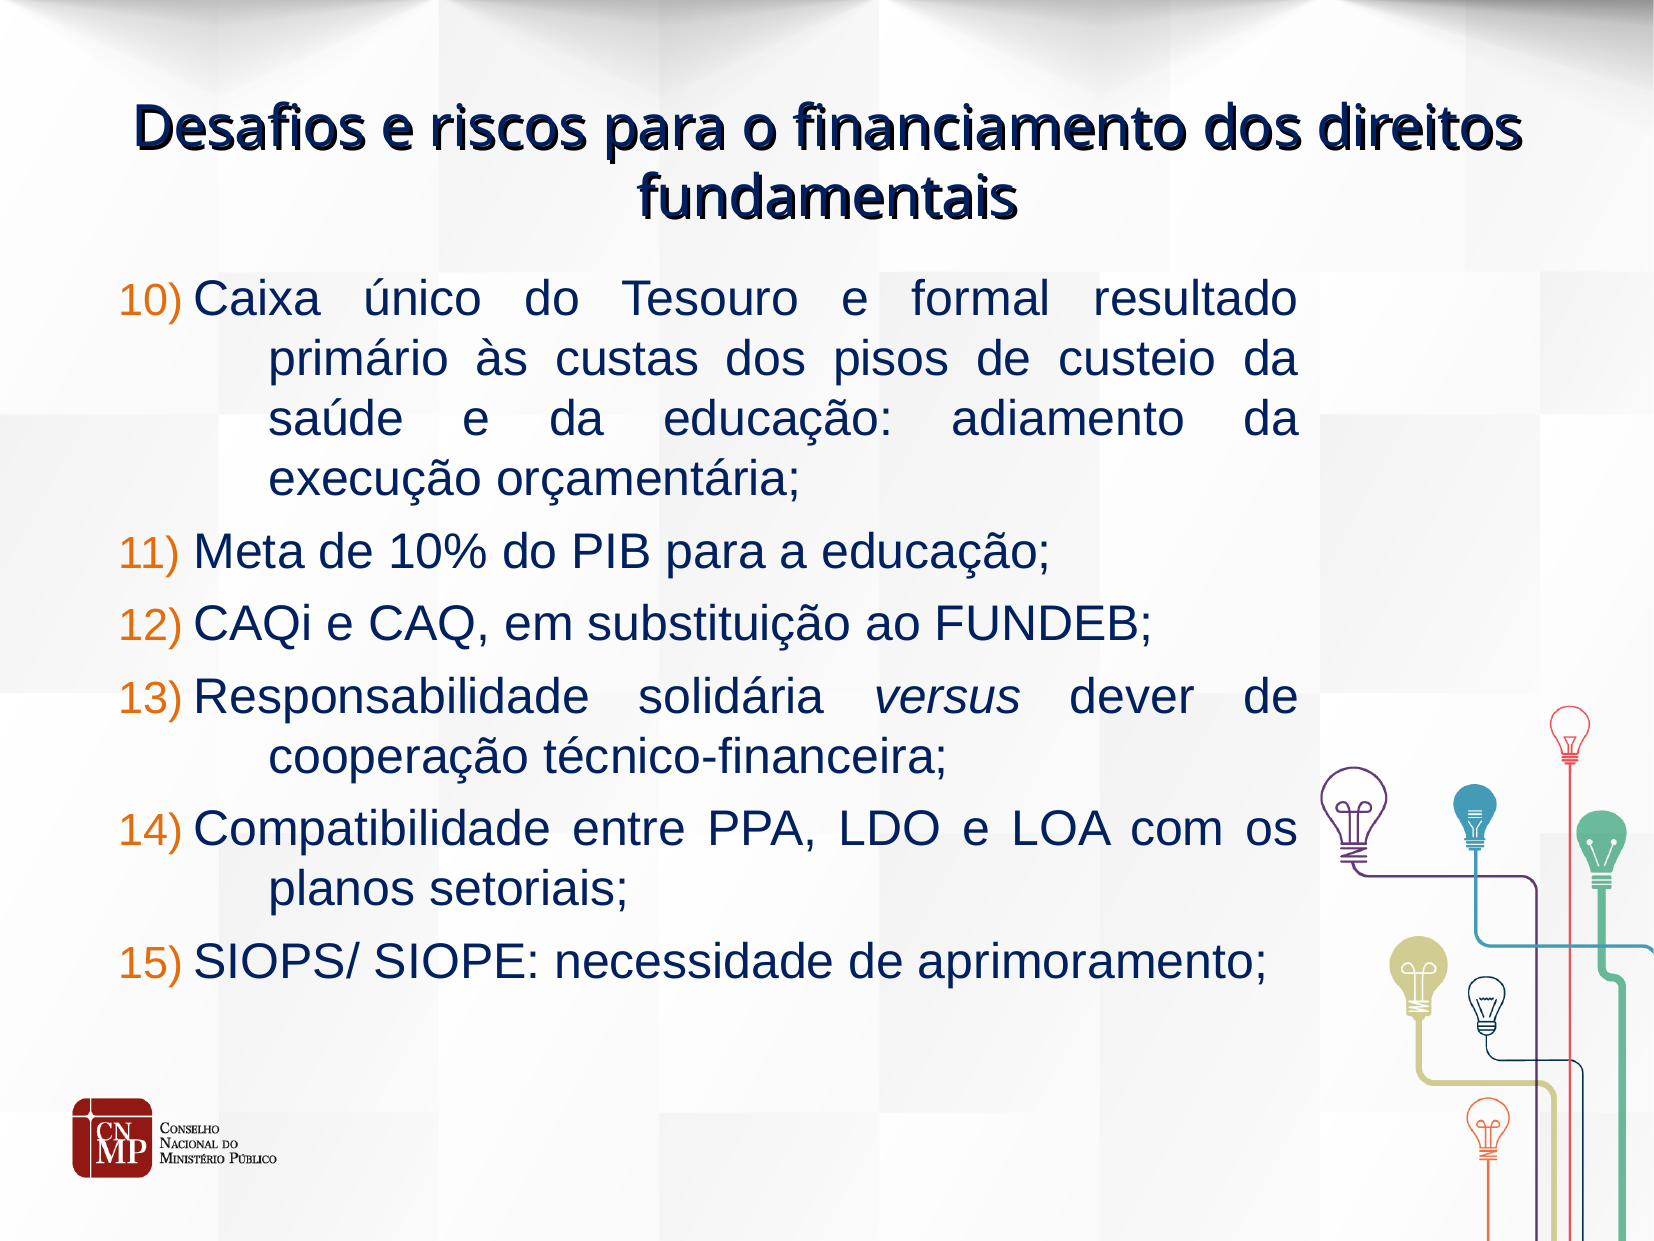

# Desafios e riscos para o financiamento dos direitos fundamentais
Caixa único do Tesouro e formal resultado primário às custas dos pisos de custeio da saúde e da educação: adiamento da execução orçamentária;
Meta de 10% do PIB para a educação;
CAQi e CAQ, em substituição ao FUNDEB;
Responsabilidade solidária versus dever de cooperação técnico-financeira;
Compatibilidade entre PPA, LDO e LOA com os planos setoriais;
SIOPS/ SIOPE: necessidade de aprimoramento;